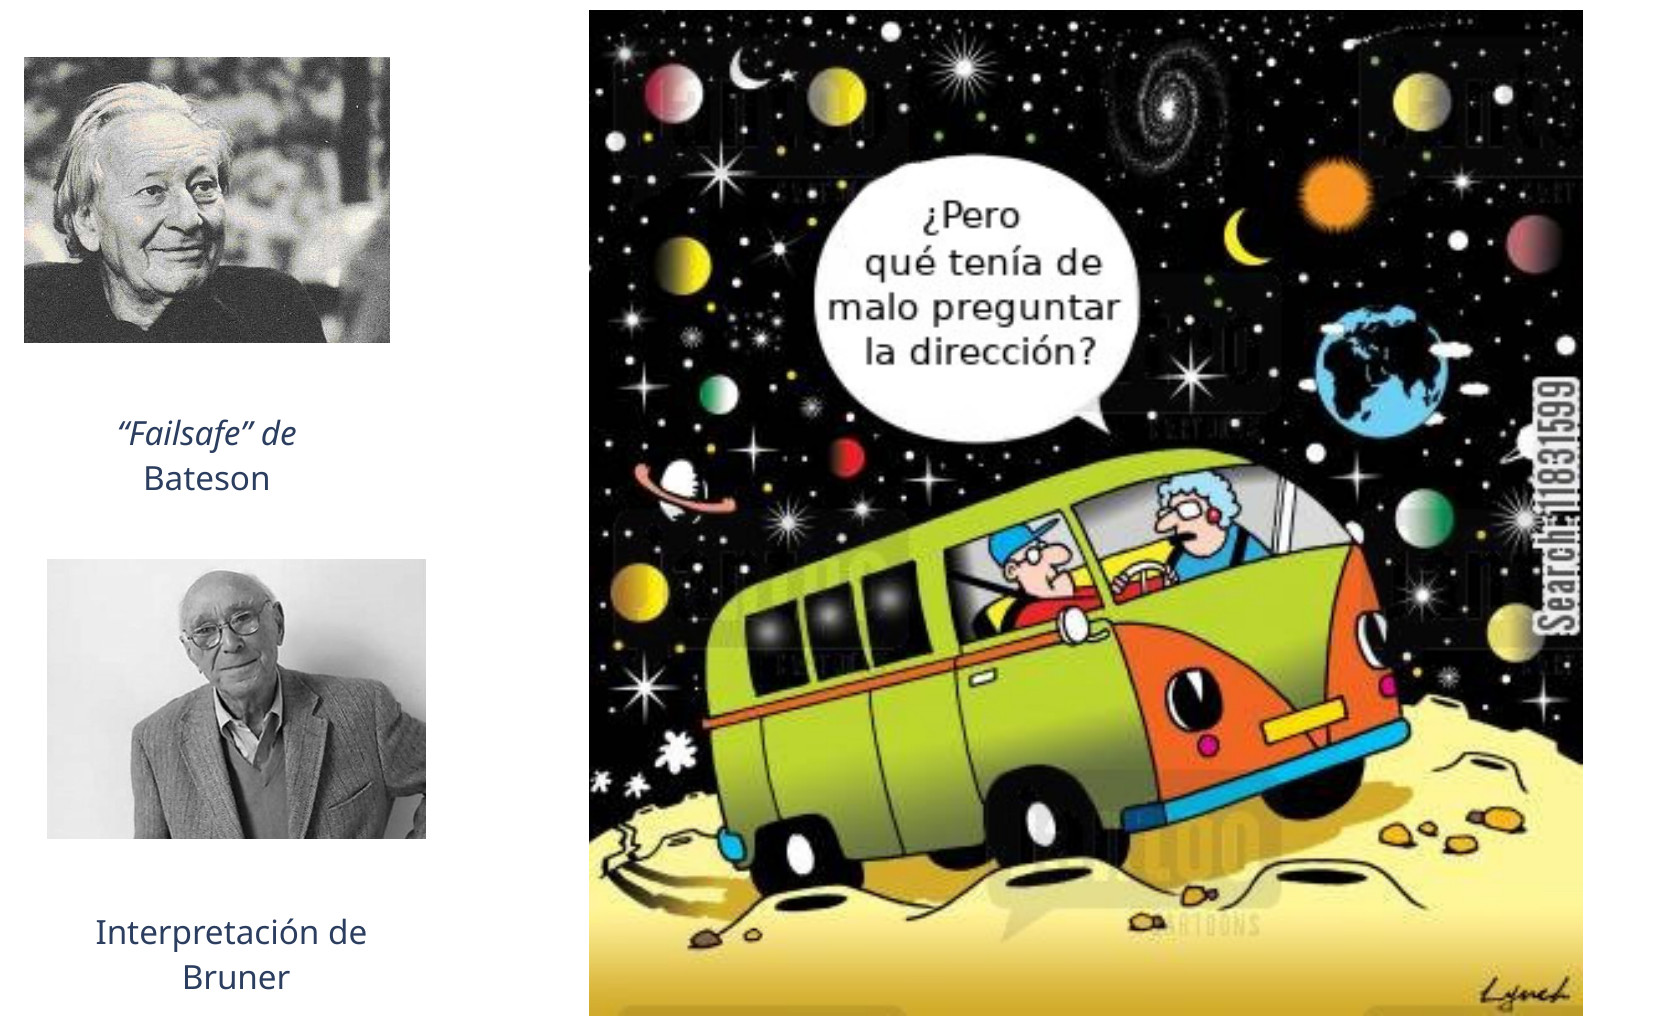

Dispositivo que opera como un sistema capaz de ajustar automáticamente una falla o error, mediante la detonación de un aparato autoprotectivo, un mecanismo de autojustificación basado en un conjunto más o menos rudimentario de excusas automatizadas, tales que evitan analizar en mayor profundidad las situaciones, esquivando el objetivo de "resolver el problema".
(“Simplificaciones peligrosas” de Watzlawick)
“Failsafe” de
Bateson
Interpretación de
Bruner